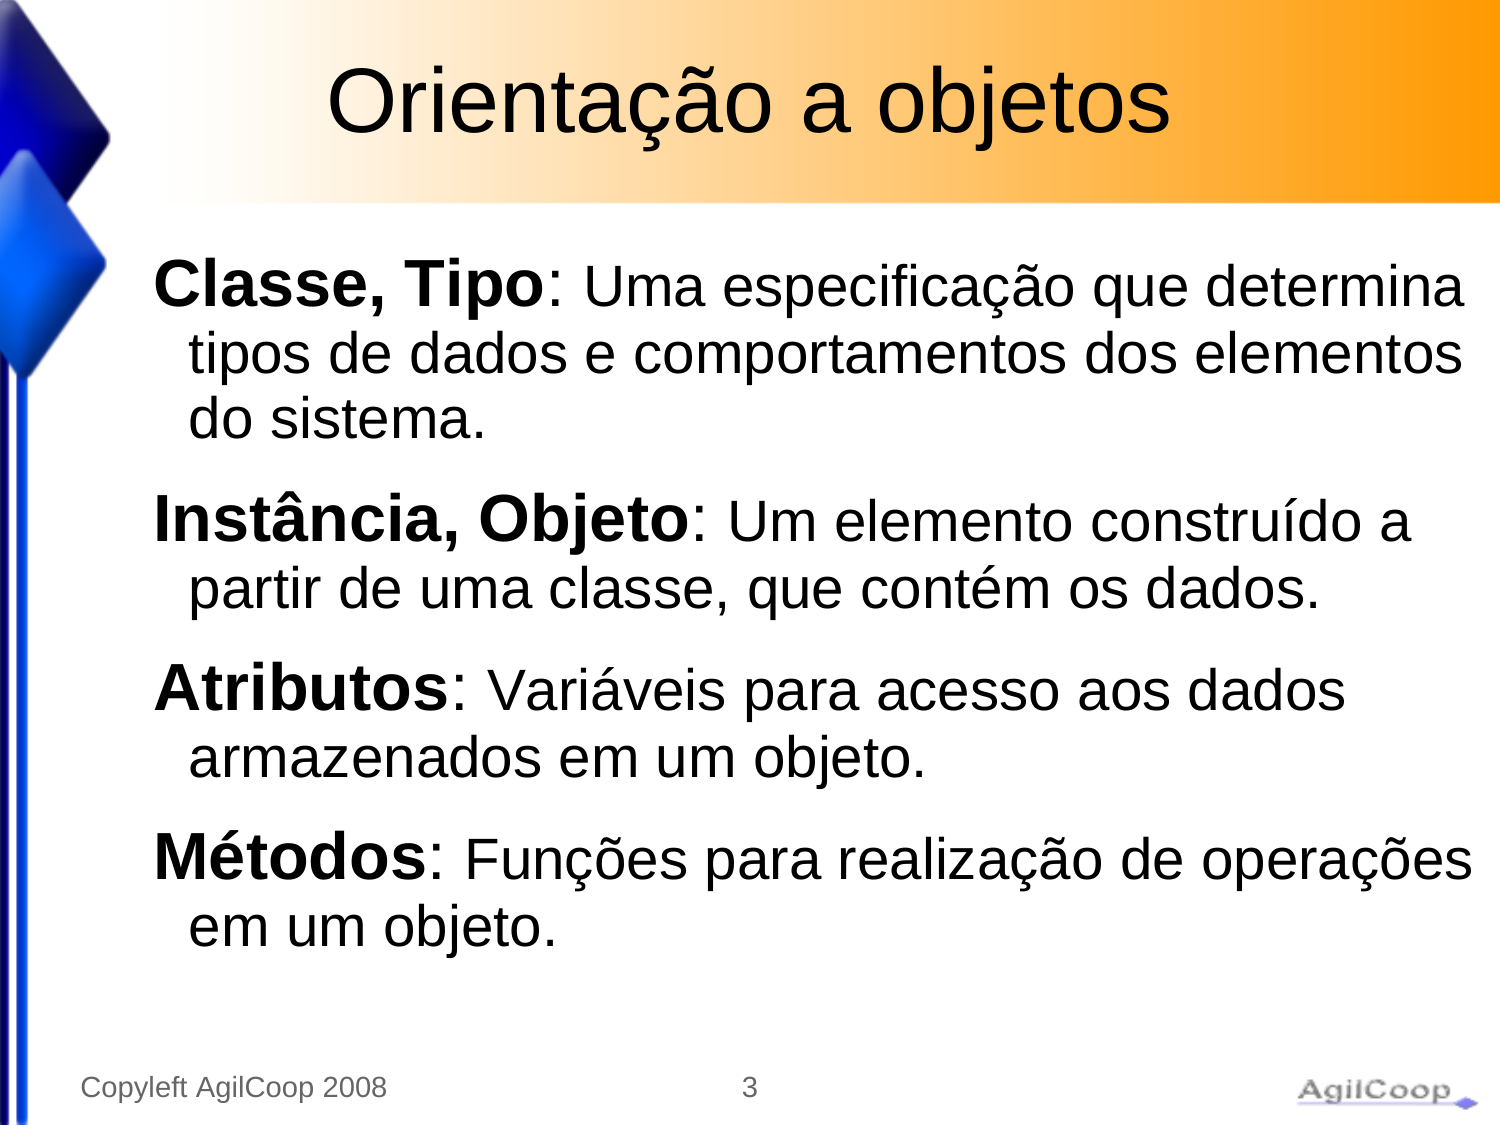

# Orientação a objetos
Classe, Tipo: Uma especificação que determina tipos de dados e comportamentos dos elementos do sistema.
Instância, Objeto: Um elemento construído a partir de uma classe, que contém os dados.
Atributos: Variáveis para acesso aos dados armazenados em um objeto.
Métodos: Funções para realização de operações em um objeto.
Copyleft AgilCoop 2008
3